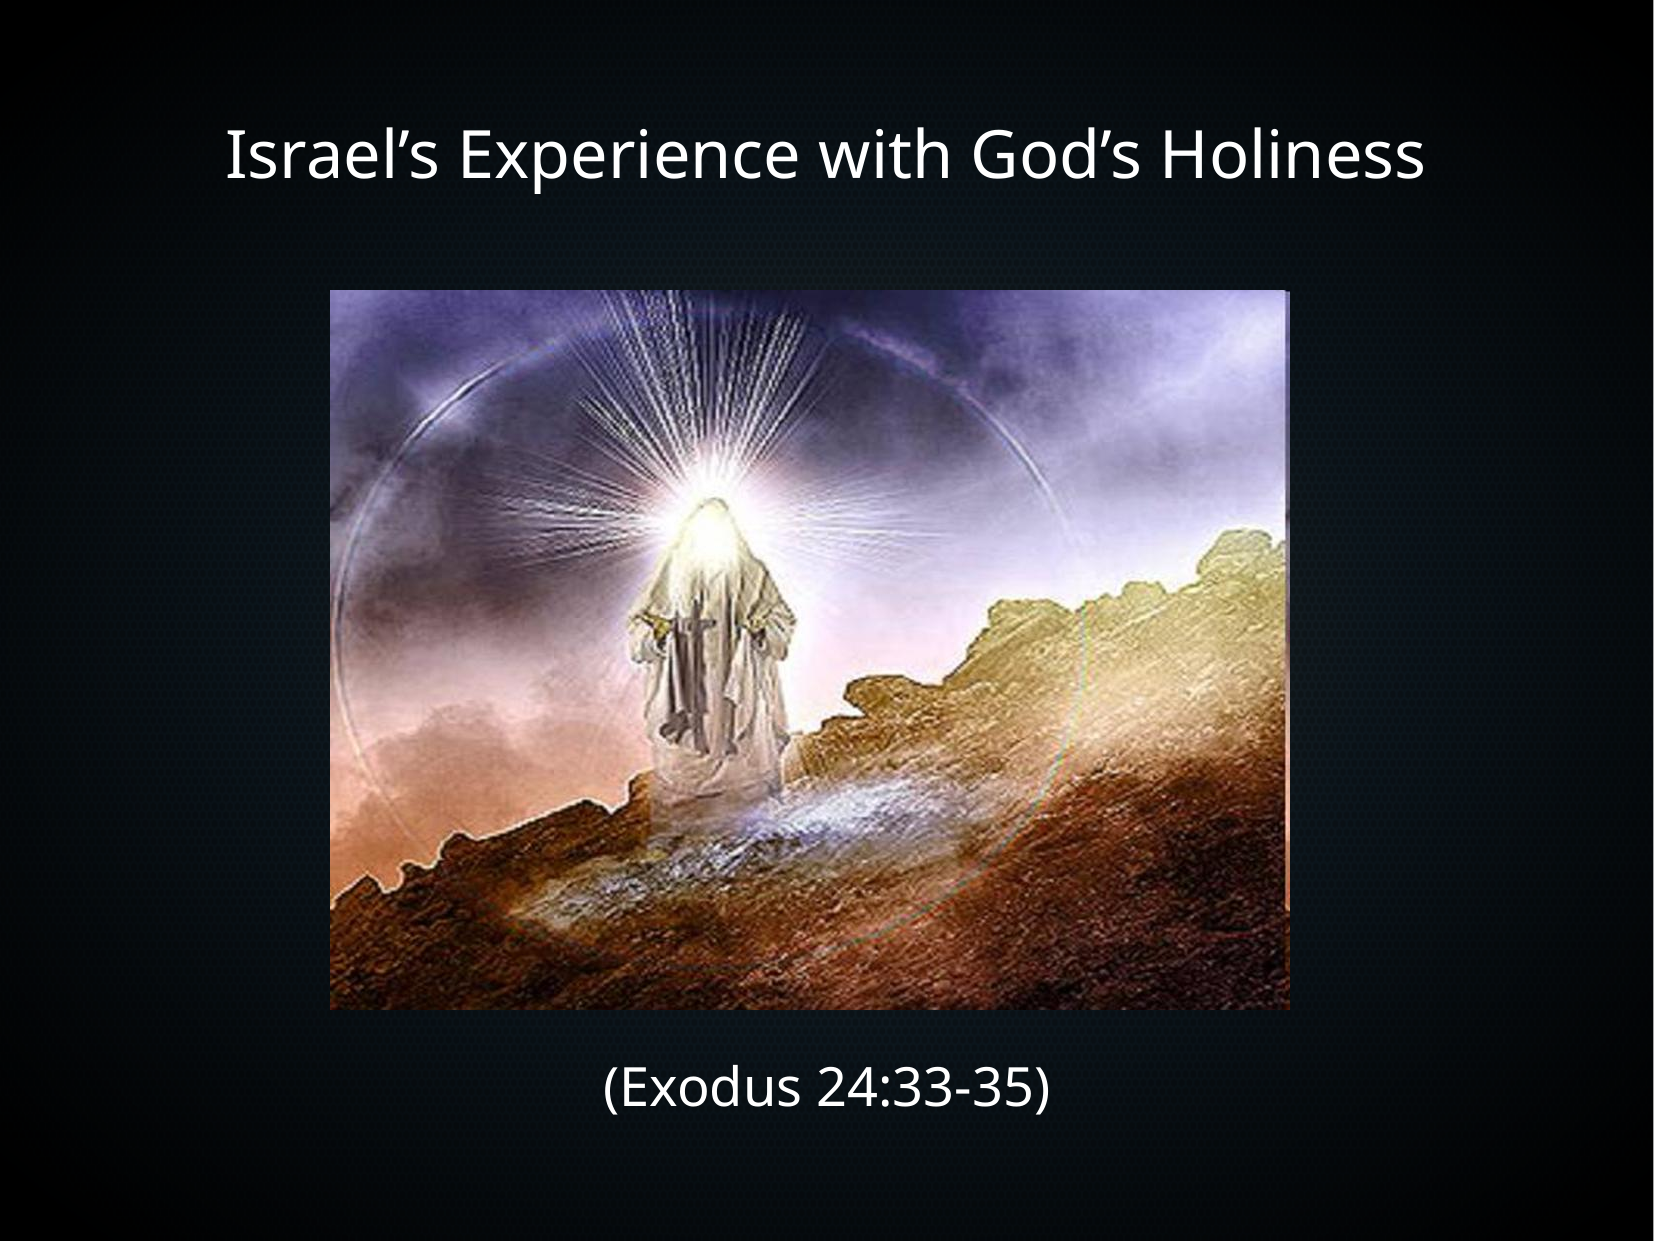

# Israel’s Experience with God’s Holiness
(Exodus 24:33-35)